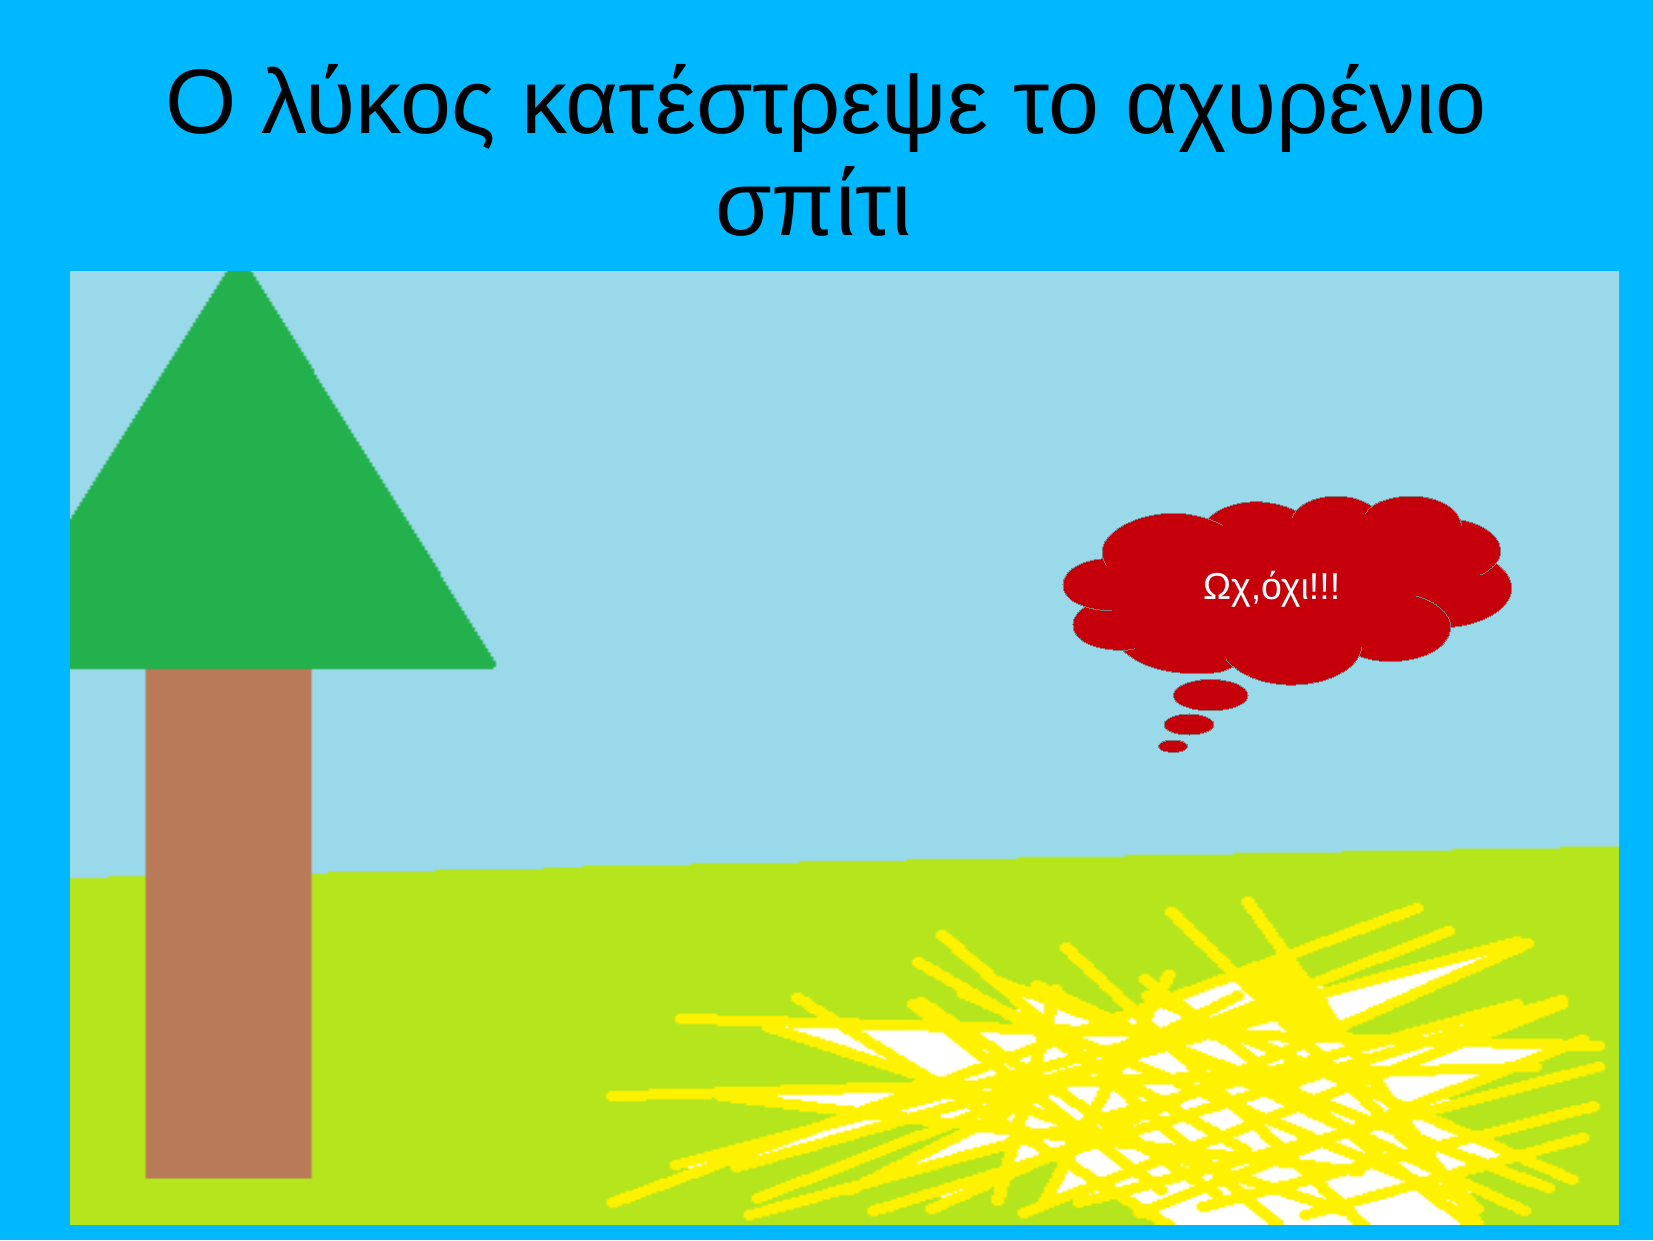

# Ο λύκος κατέστρεψε το αχυρένιο σπίτι
Ωχ,όχι!!!